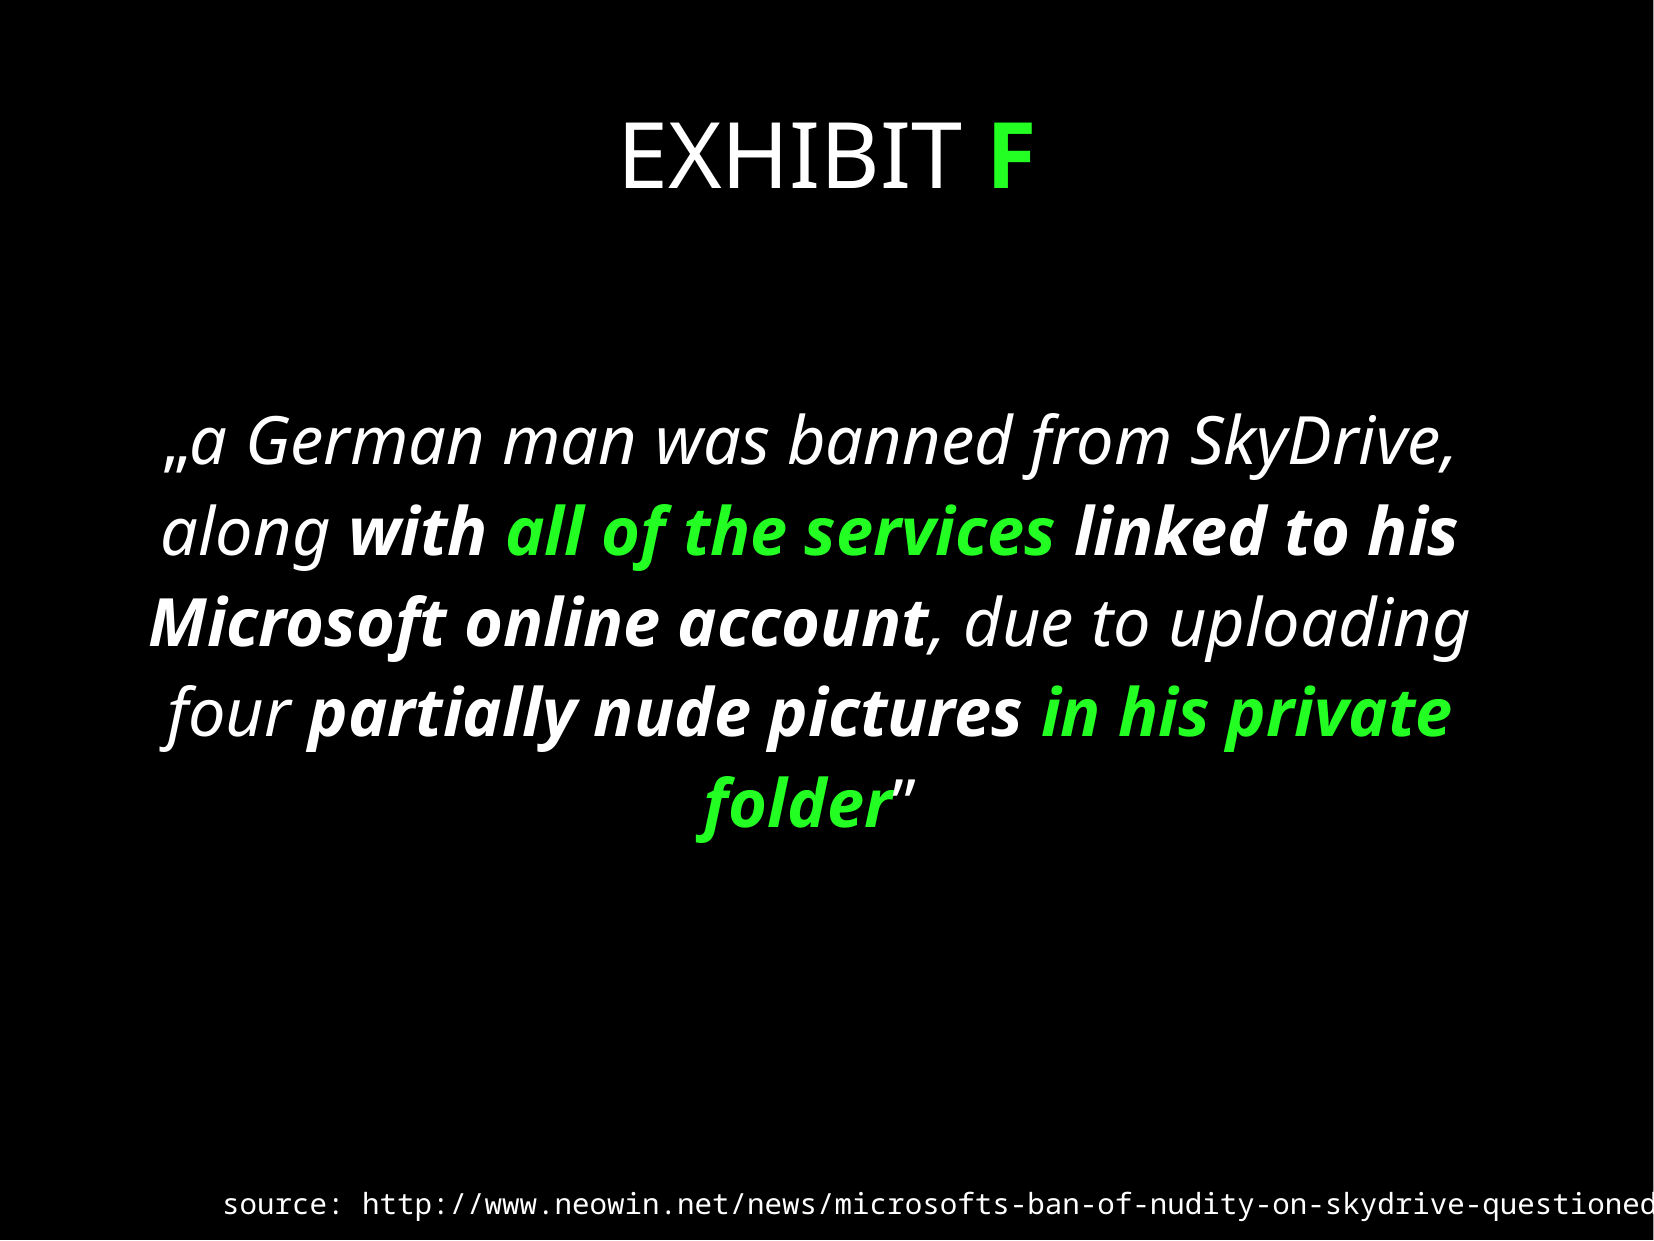

EXHIBIT F
# „a German man was banned from SkyDrive, along with all of the services linked to his Microsoft online account, due to uploading four partially nude pictures in his private folder”
source: http://www.neowin.net/news/microsofts-ban-of-nudity-on-skydrive-questioned